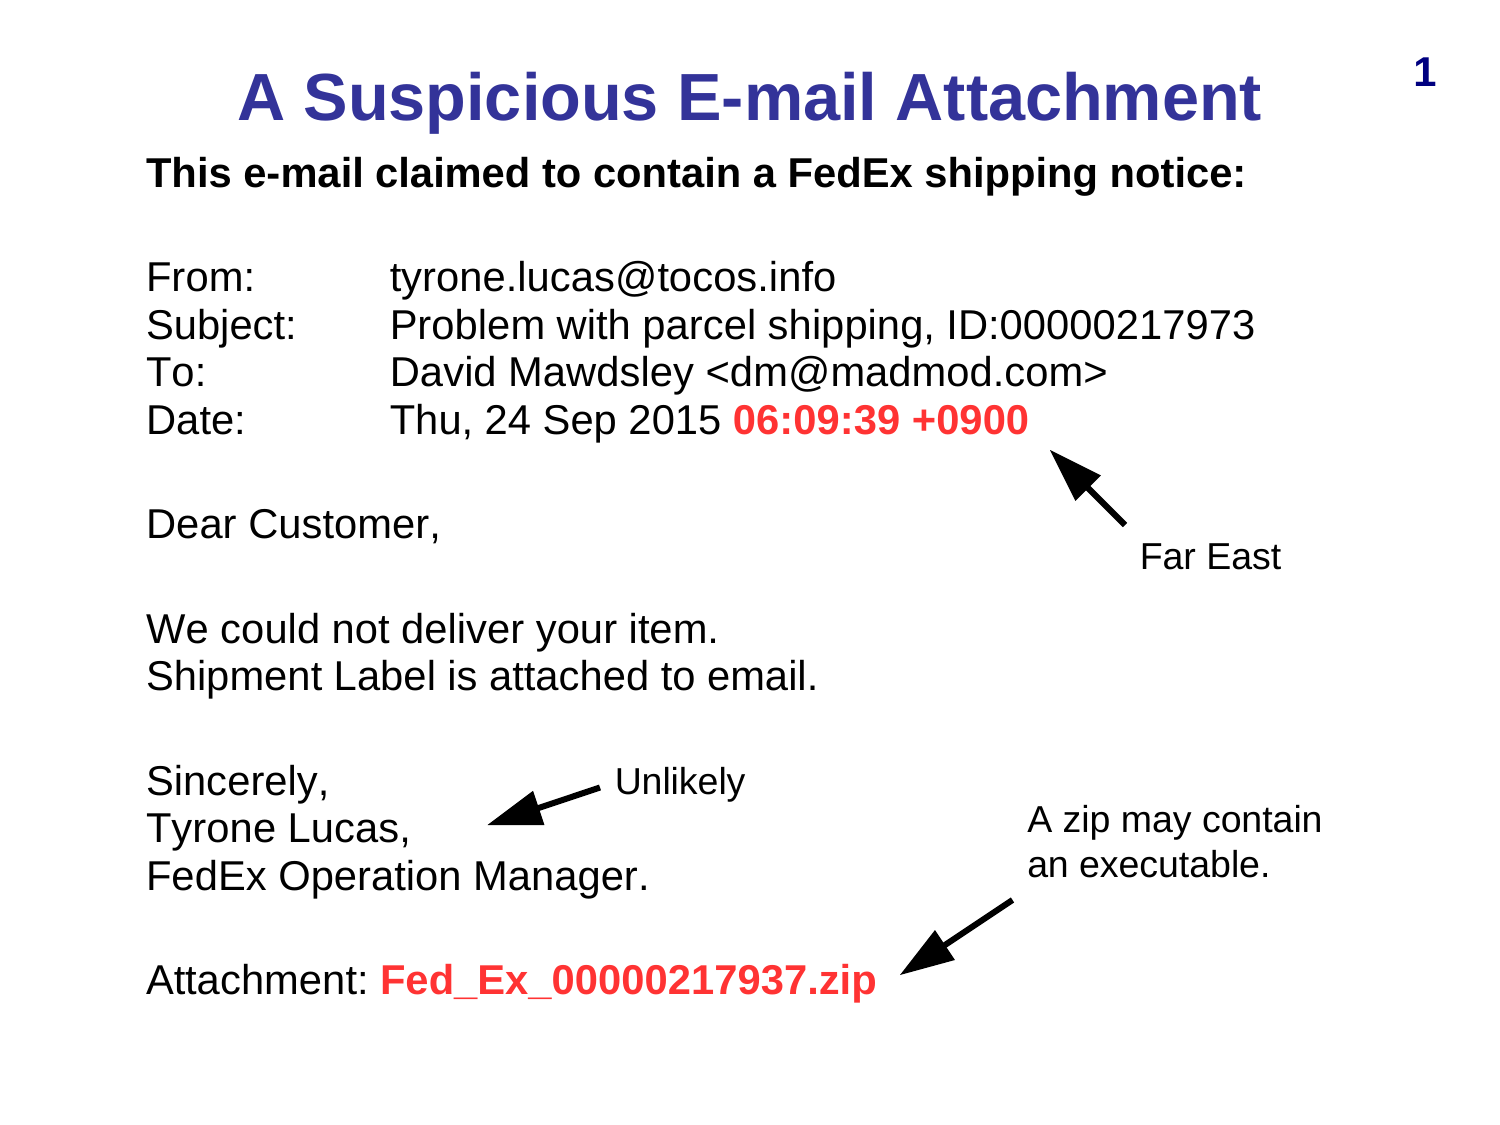

1
# A Suspicious E-mail Attachment
This e-mail claimed to contain a FedEx shipping notice:
From: 	tyrone.lucas@tocos.info
Subject:	Problem with parcel shipping, ID:00000217973
To:		David Mawdsley <dm@madmod.com>
Date:	Thu, 24 Sep 2015 06:09:39 +0900
Dear Customer,
We could not deliver your item.
Shipment Label is attached to email.
Sincerely,
Tyrone Lucas,
FedEx Operation Manager.
Attachment: Fed_Ex_00000217937.zip
Far East
Unlikely
A zip may contain an executable.